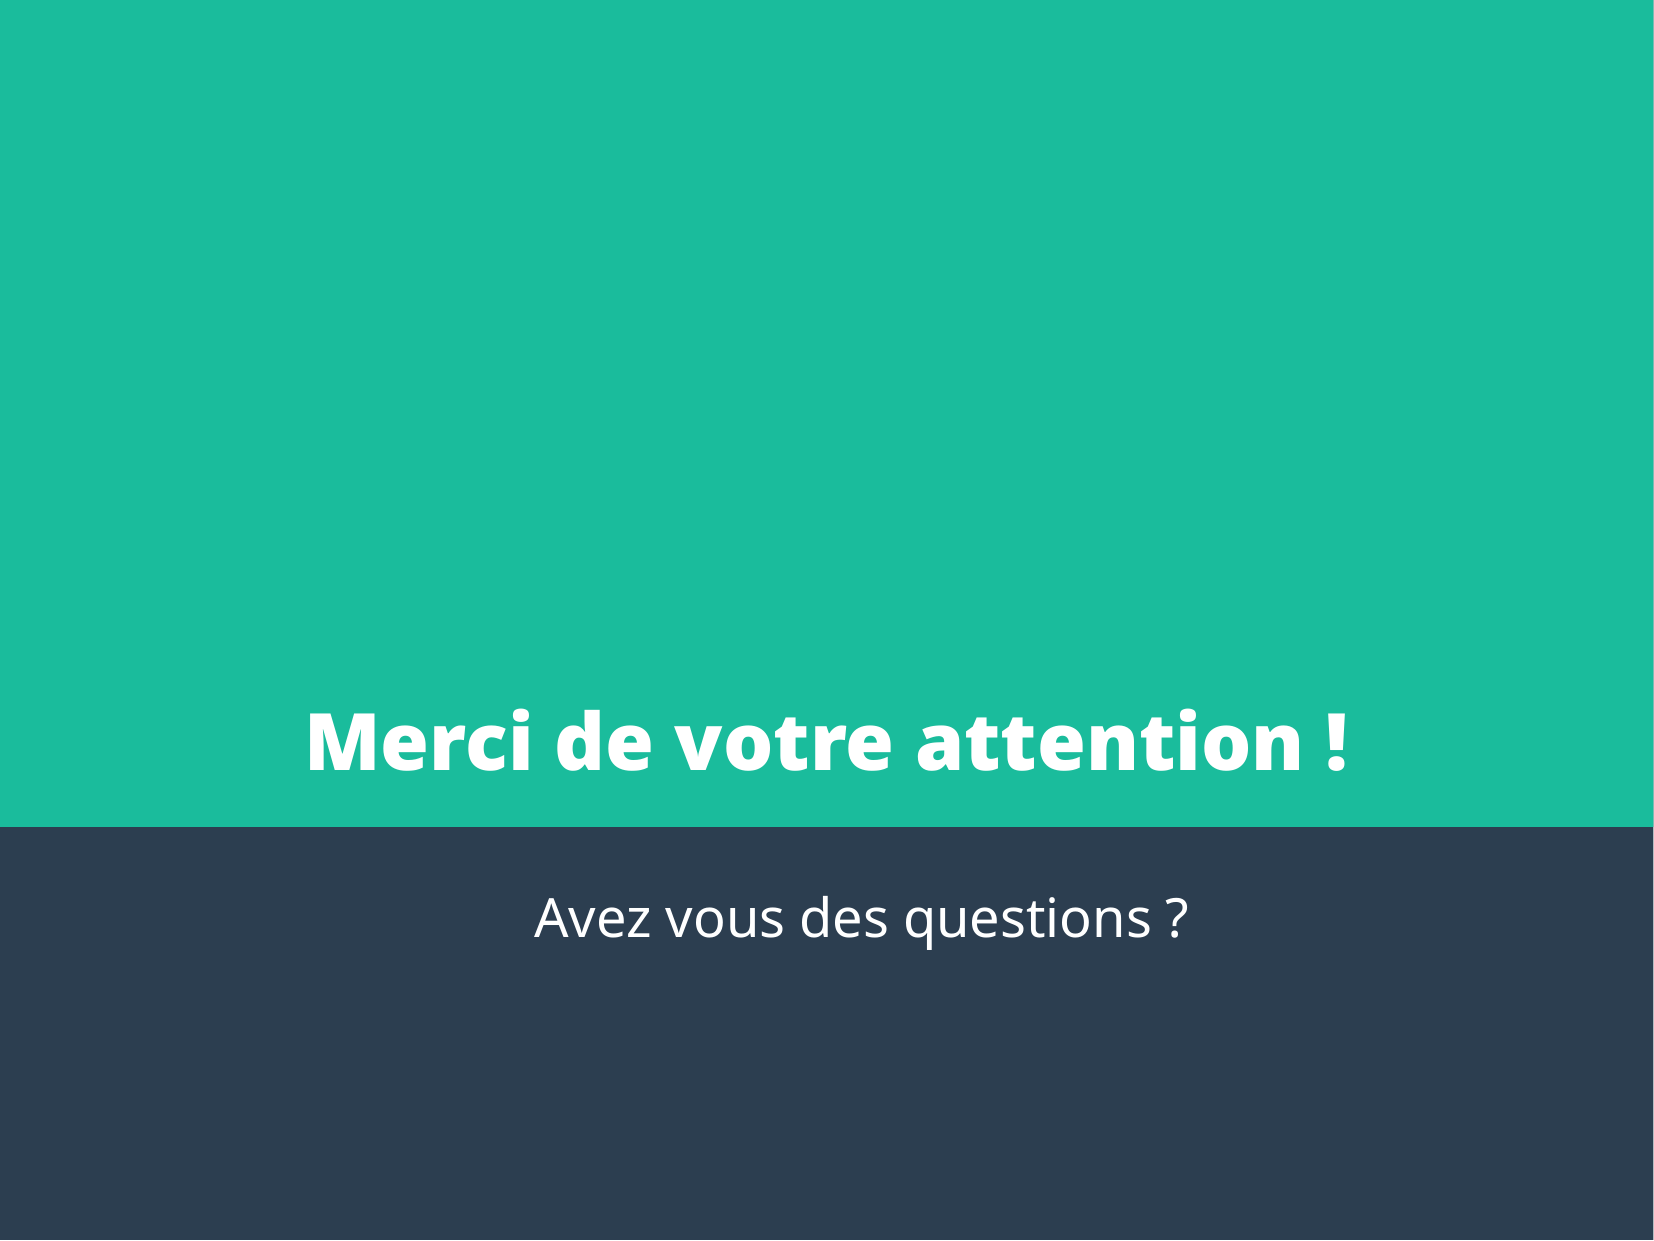

# Merci de votre attention !
Avez vous des questions ?